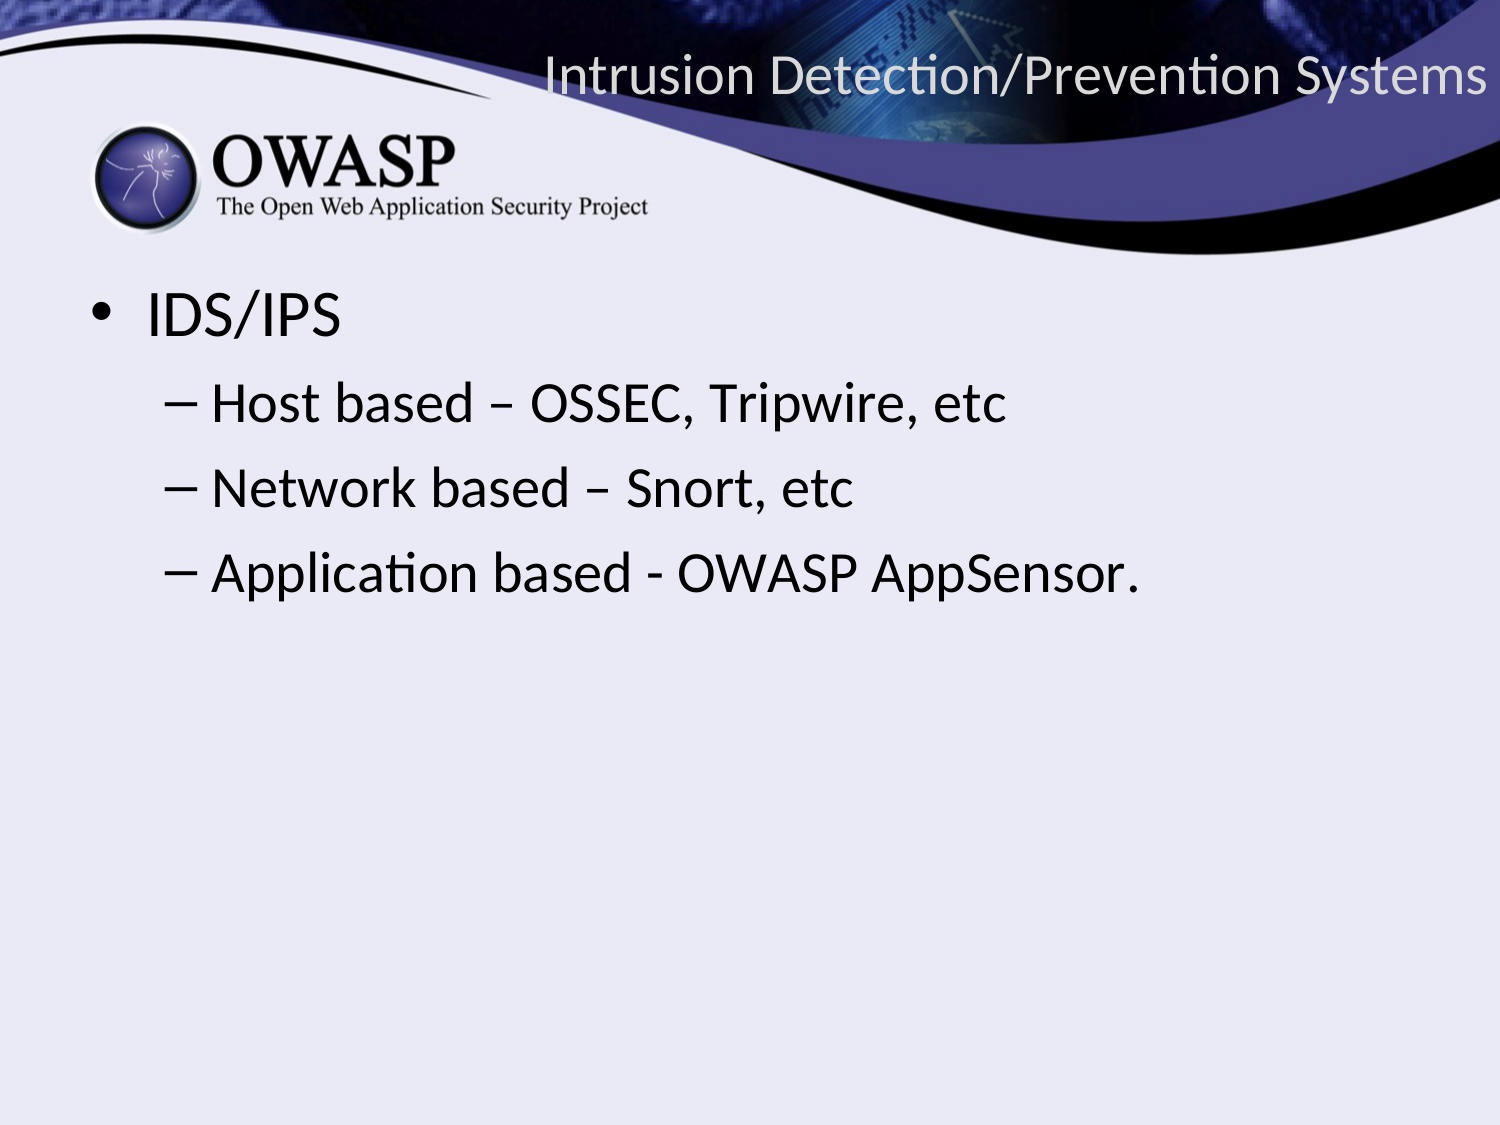

# Intrusion Detection/Prevention Systems
IDS/IPS
Host based – OSSEC, Tripwire, etc
Network based – Snort, etc
Application based - OWASP AppSensor.